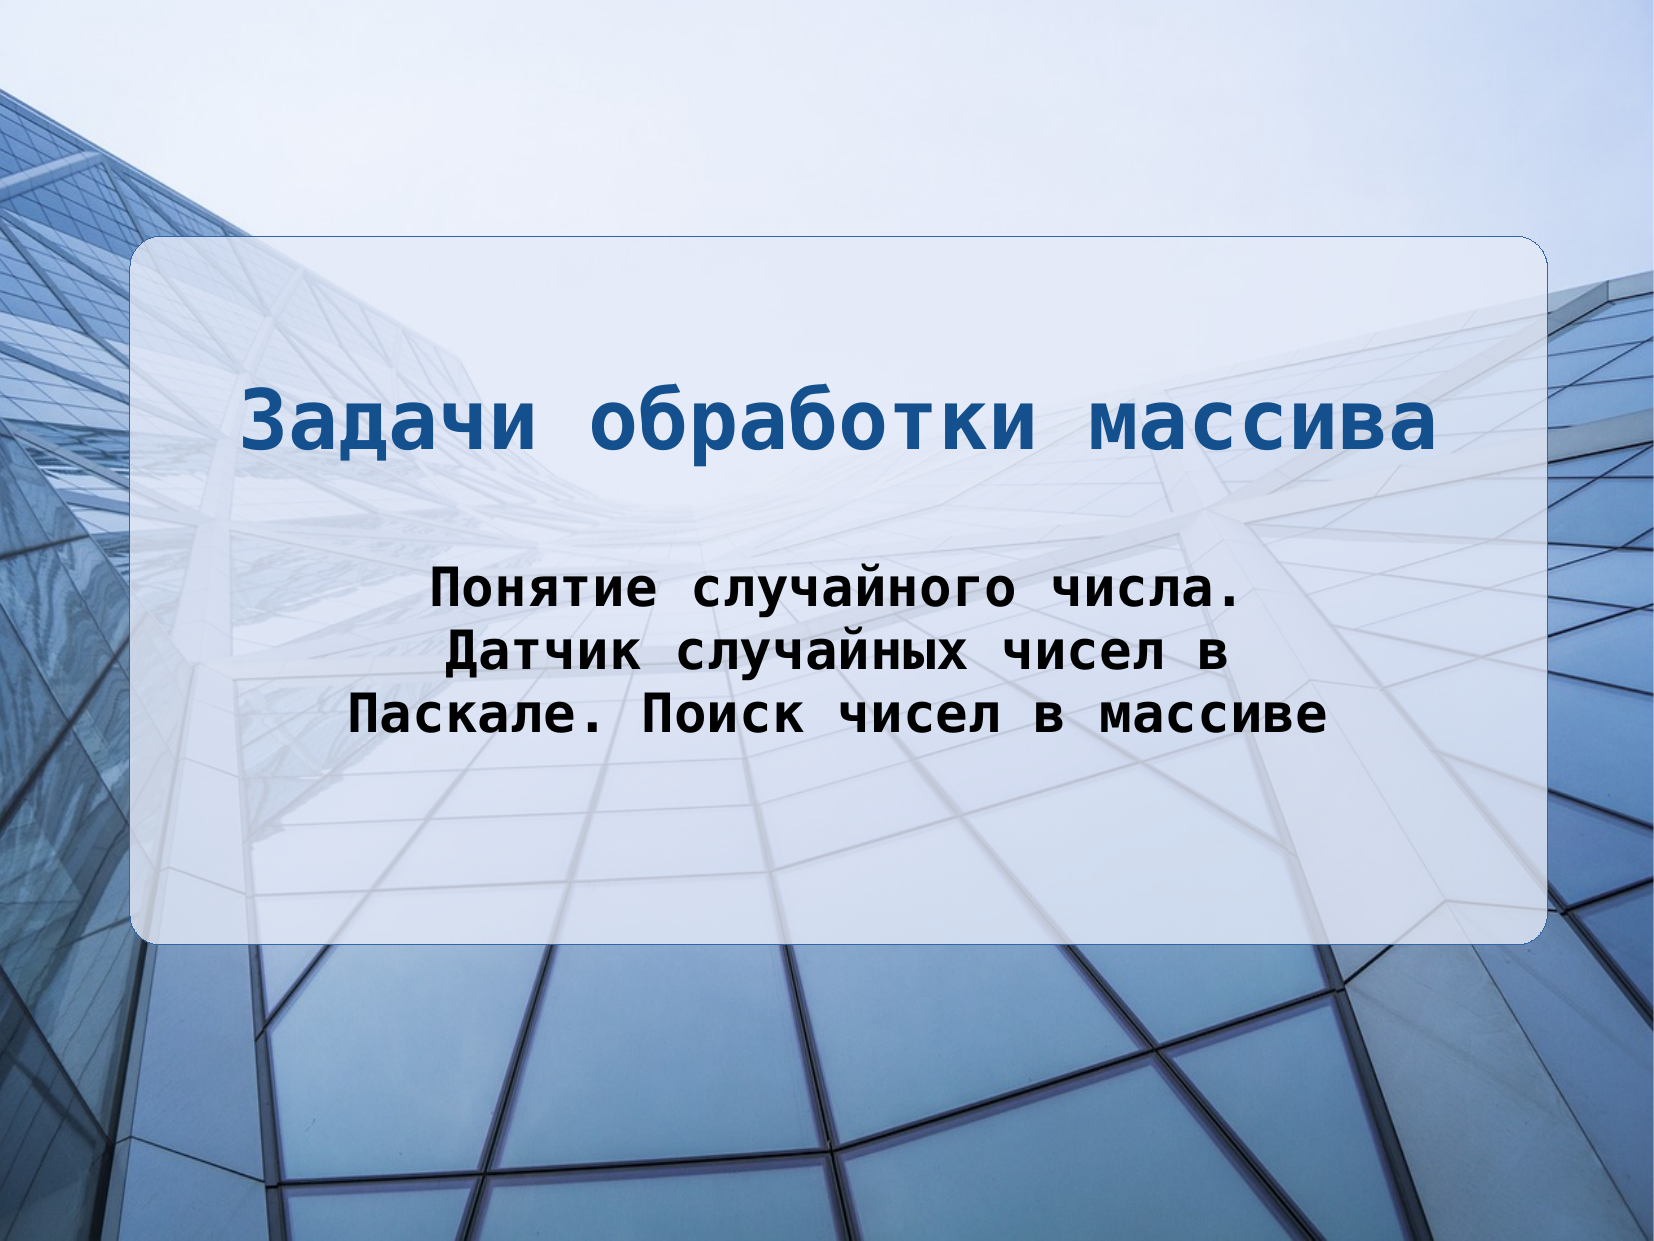

Задачи обработки массива
Понятие случайного числа. Датчик случайных чисел в Паскале. Поиск чисел в массиве